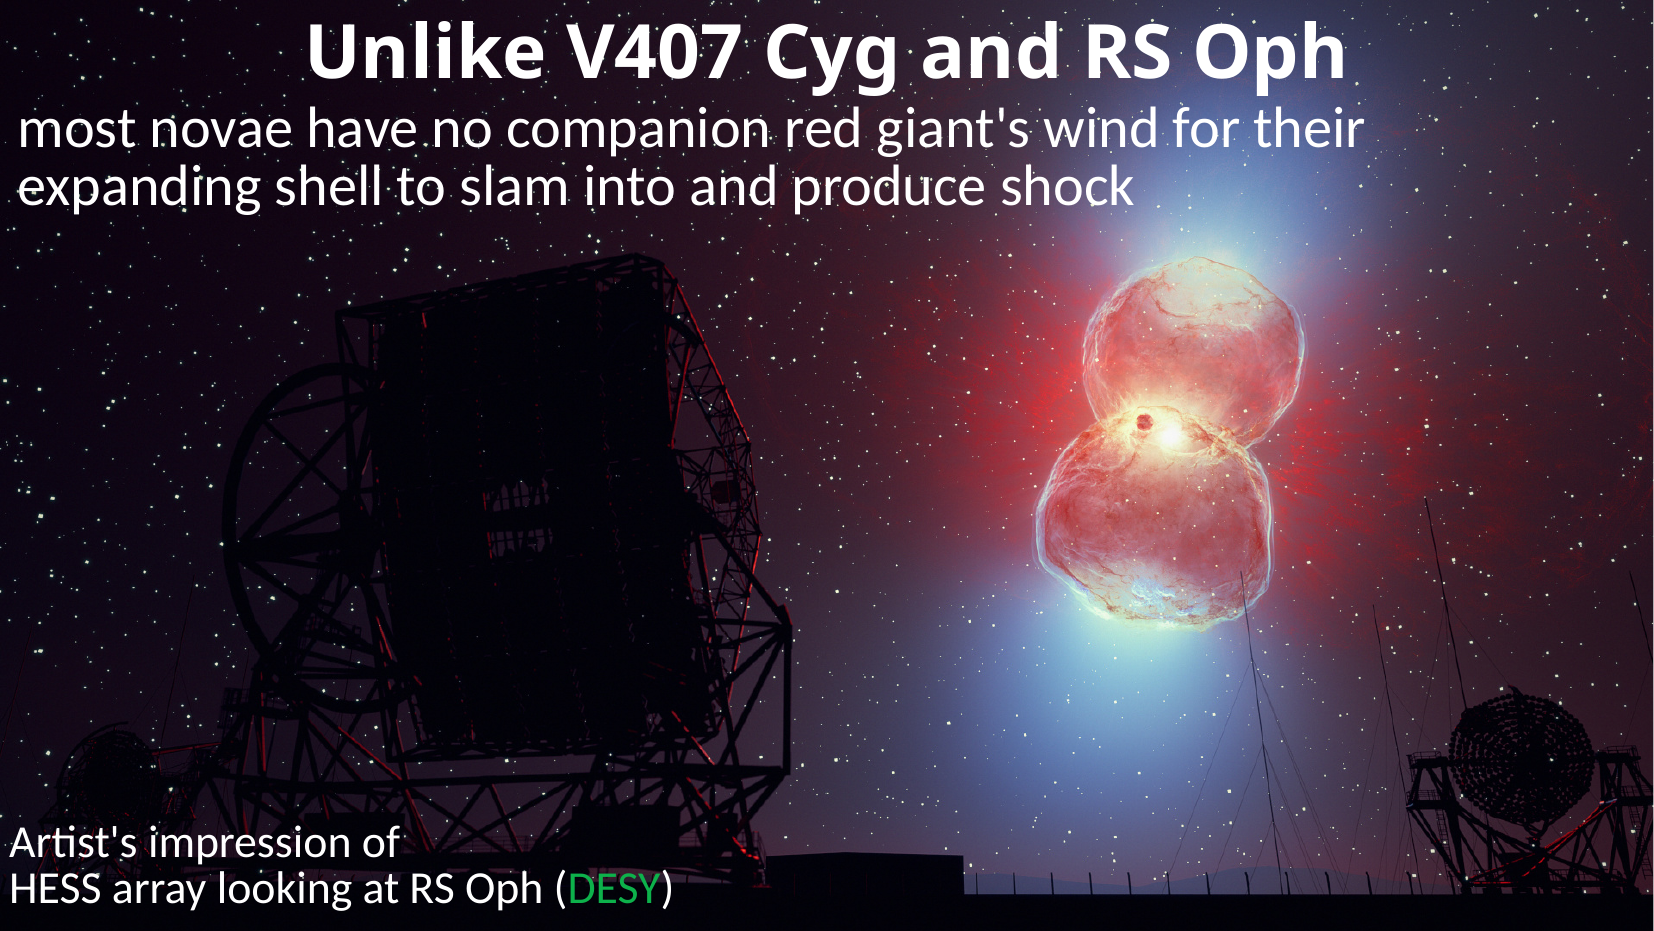

# Unlike V407 Cyg and RS Oph
most novae have no companion red giant's wind for their expanding shell to slam into and produce shock
Artist's impression of
HESS array looking at RS Oph (DESY)